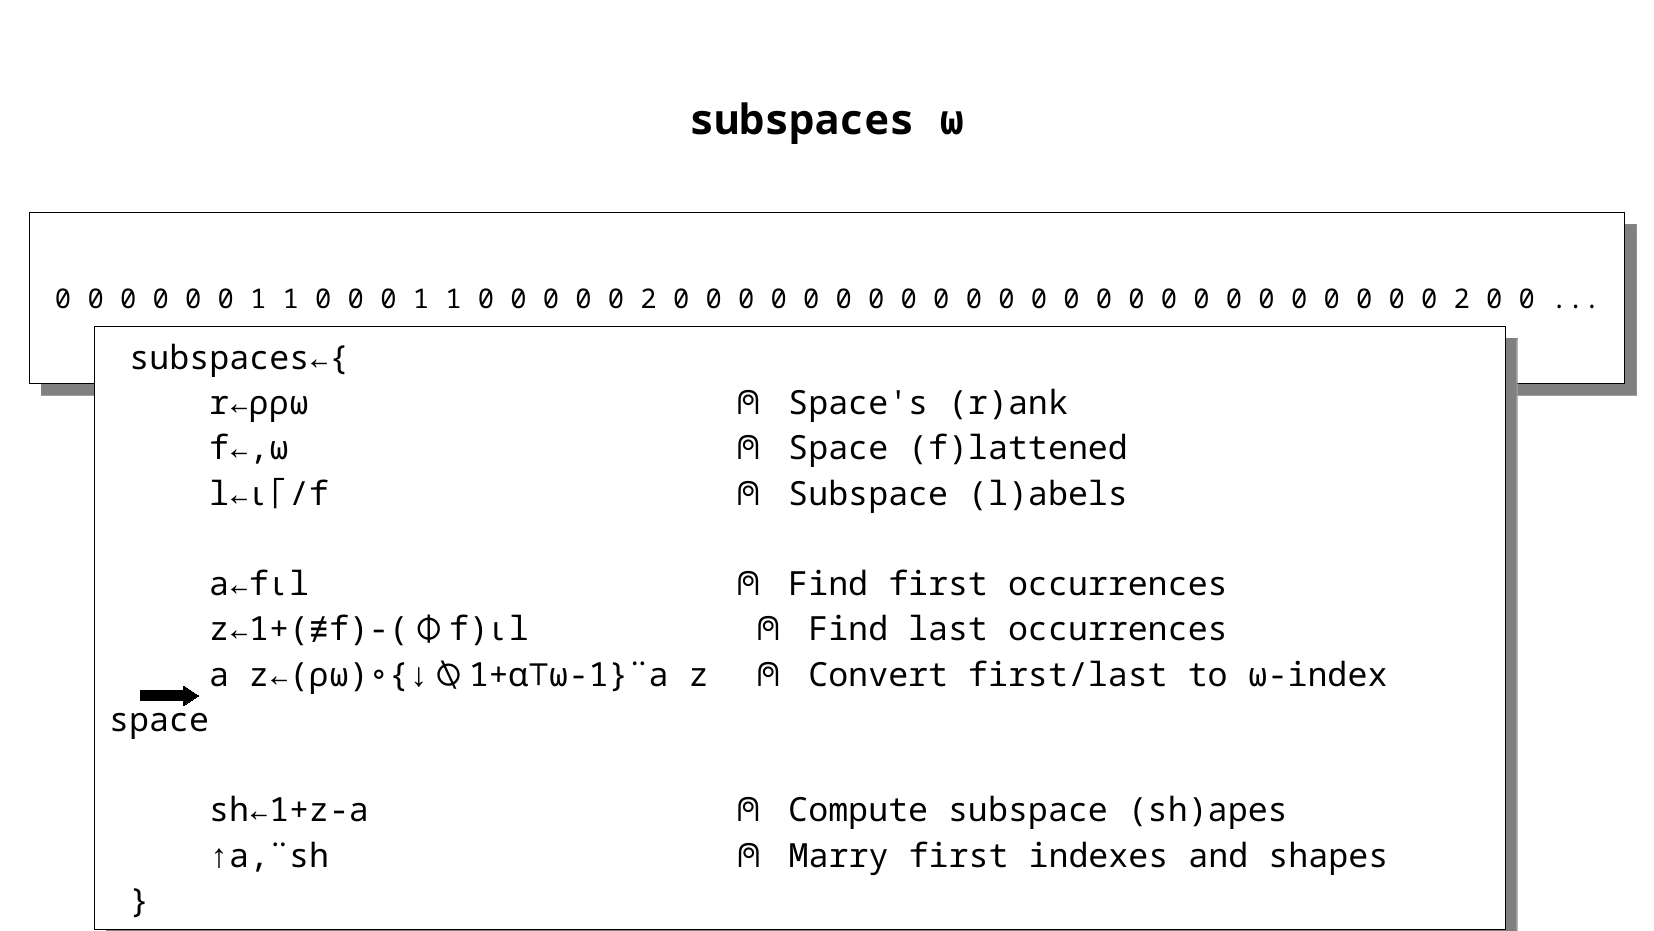

subspaces ⍵
2 4
7 2
0 1 1 1 1 0 2 2 0 0
0 0 0 0 0 0 1 1 0 0 0 1 1 0 0 0 0 0 2 0 0 0 0 0 0 0 0 0 0 0 0 0 0 0 0 0 0 0 0 0 0 0 0 2 0 0 ...
 subspaces←{
 r←⍴⍴⍵ ⍝ Space's (r)ank
 f←,⍵ ⍝ Space (f)lattened
 l←⍳⌈/f ⍝ Subspace (l)abels
 a←f⍳l ⍝ Find first occurrences
 z←1+(≢f)-(⌽f)⍳l ⍝ Find last occurrences
 a z←(⍴⍵)∘{↓⍉1+⍺⊤⍵-1}¨a z ⍝ Convert first/last to ⍵-index space
 sh←1+z-a ⍝ Compute subspace (sh)apes
 ↑a,¨sh ⍝ Marry first indexes and shapes
 }
0 0 0 0 0
0 1 1 0 0
0 1 1 0 0
0 0 0 2 0
0 0 0 0 0
1 2 2 1 2 2
1 4 4 2 2 1